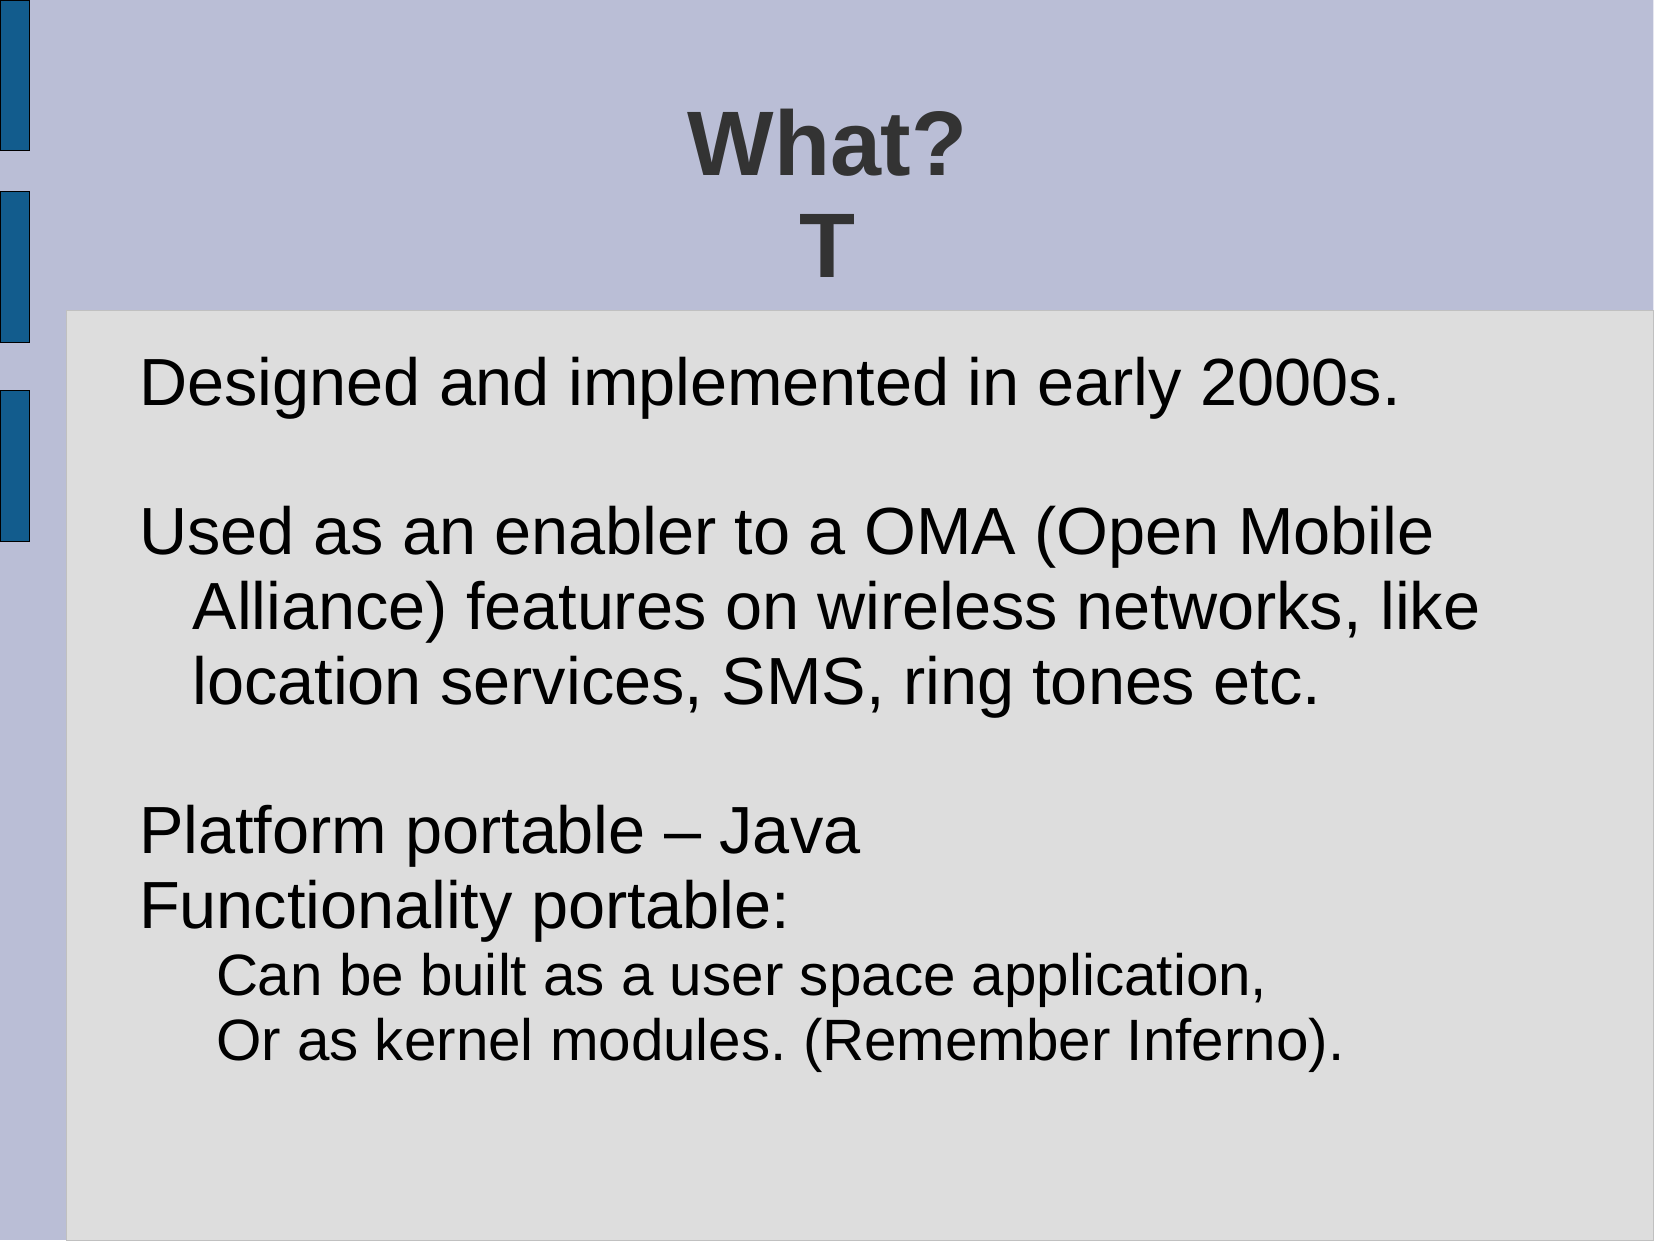

# What? T
Designed and implemented in early 2000s.
Used as an enabler to a OMA (Open Mobile Alliance) features on wireless networks, like location services, SMS, ring tones etc.
Platform portable – Java
Functionality portable:
Can be built as a user space application,
Or as kernel modules. (Remember Inferno).